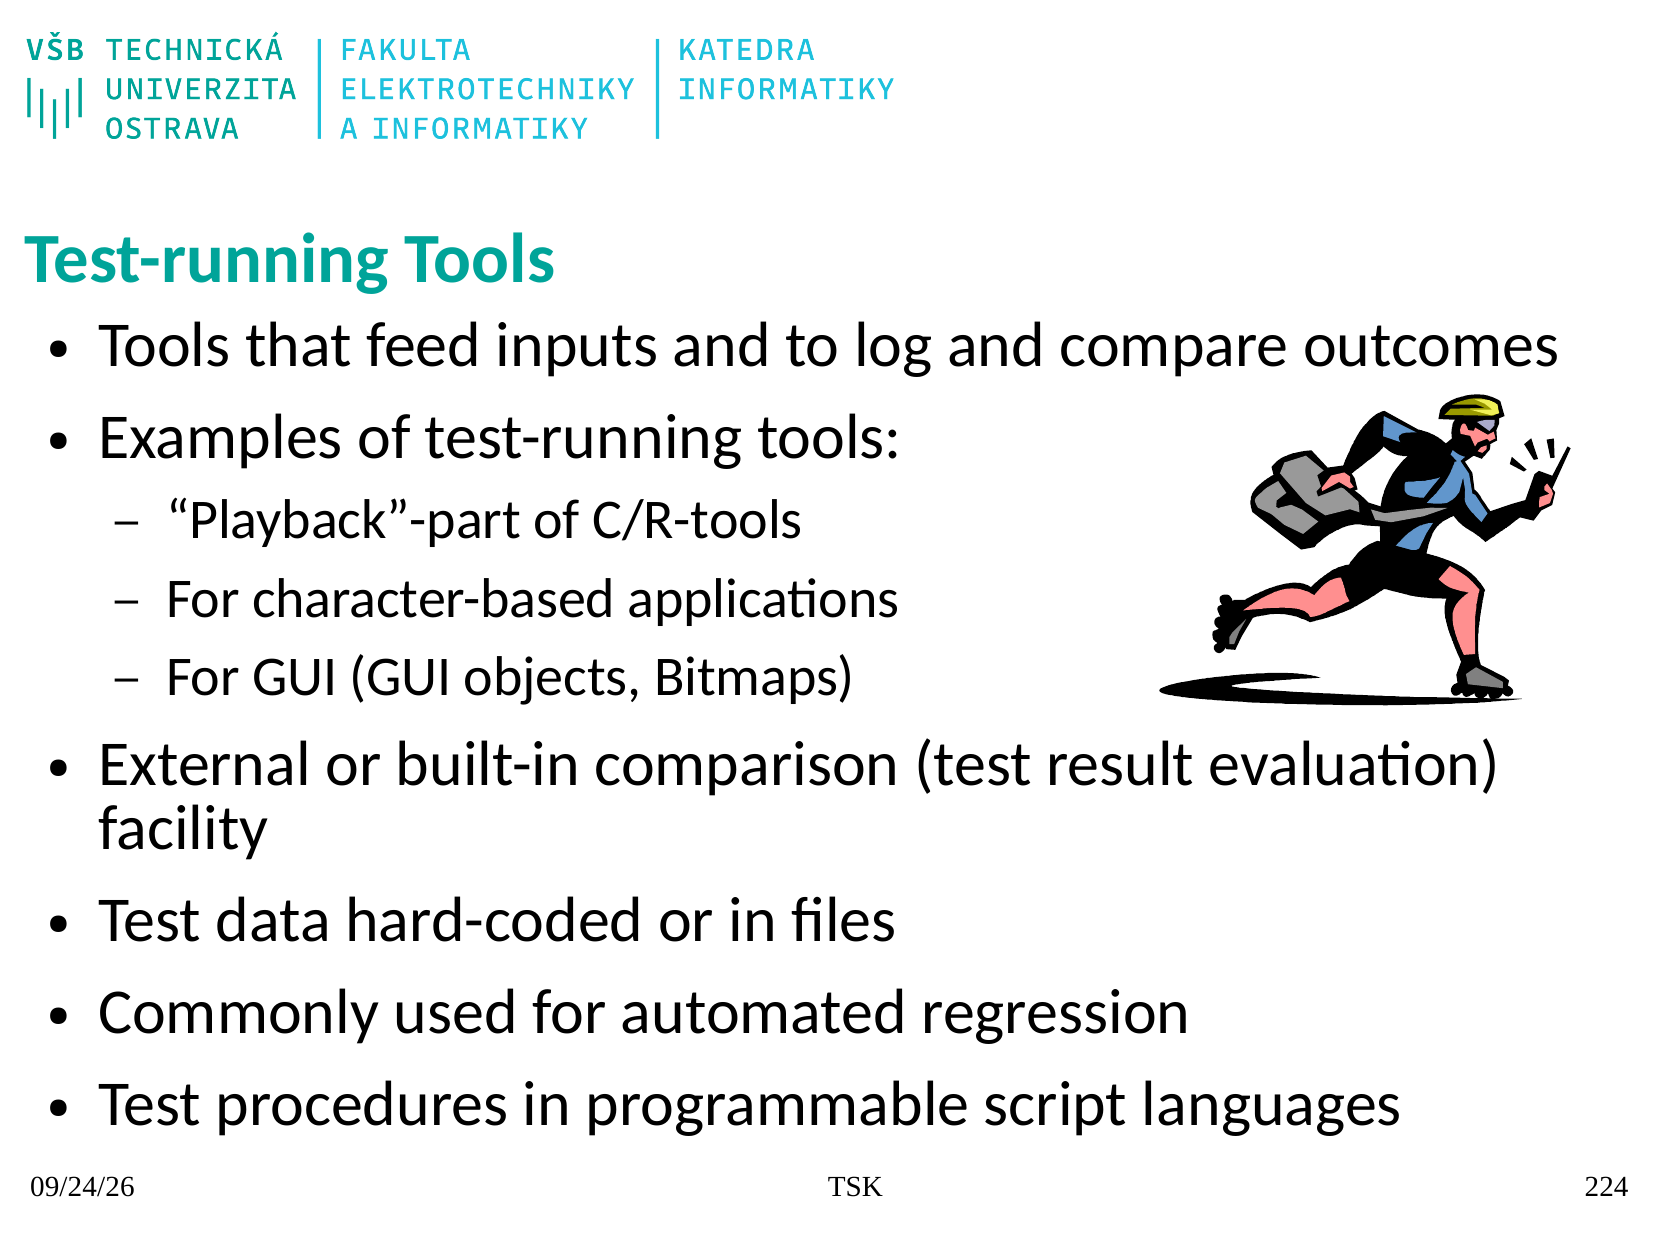

# Test-running Tools
Tools that feed inputs and to log and compare outcomes
Examples of test-running tools:
“Playback”-part of C/R-tools
For character-based applications
For GUI (GUI objects, Bitmaps)
External or built-in comparison (test result evaluation) facility
Test data hard-coded or in files
Commonly used for automated regression
Test procedures in programmable script languages
TSK
224